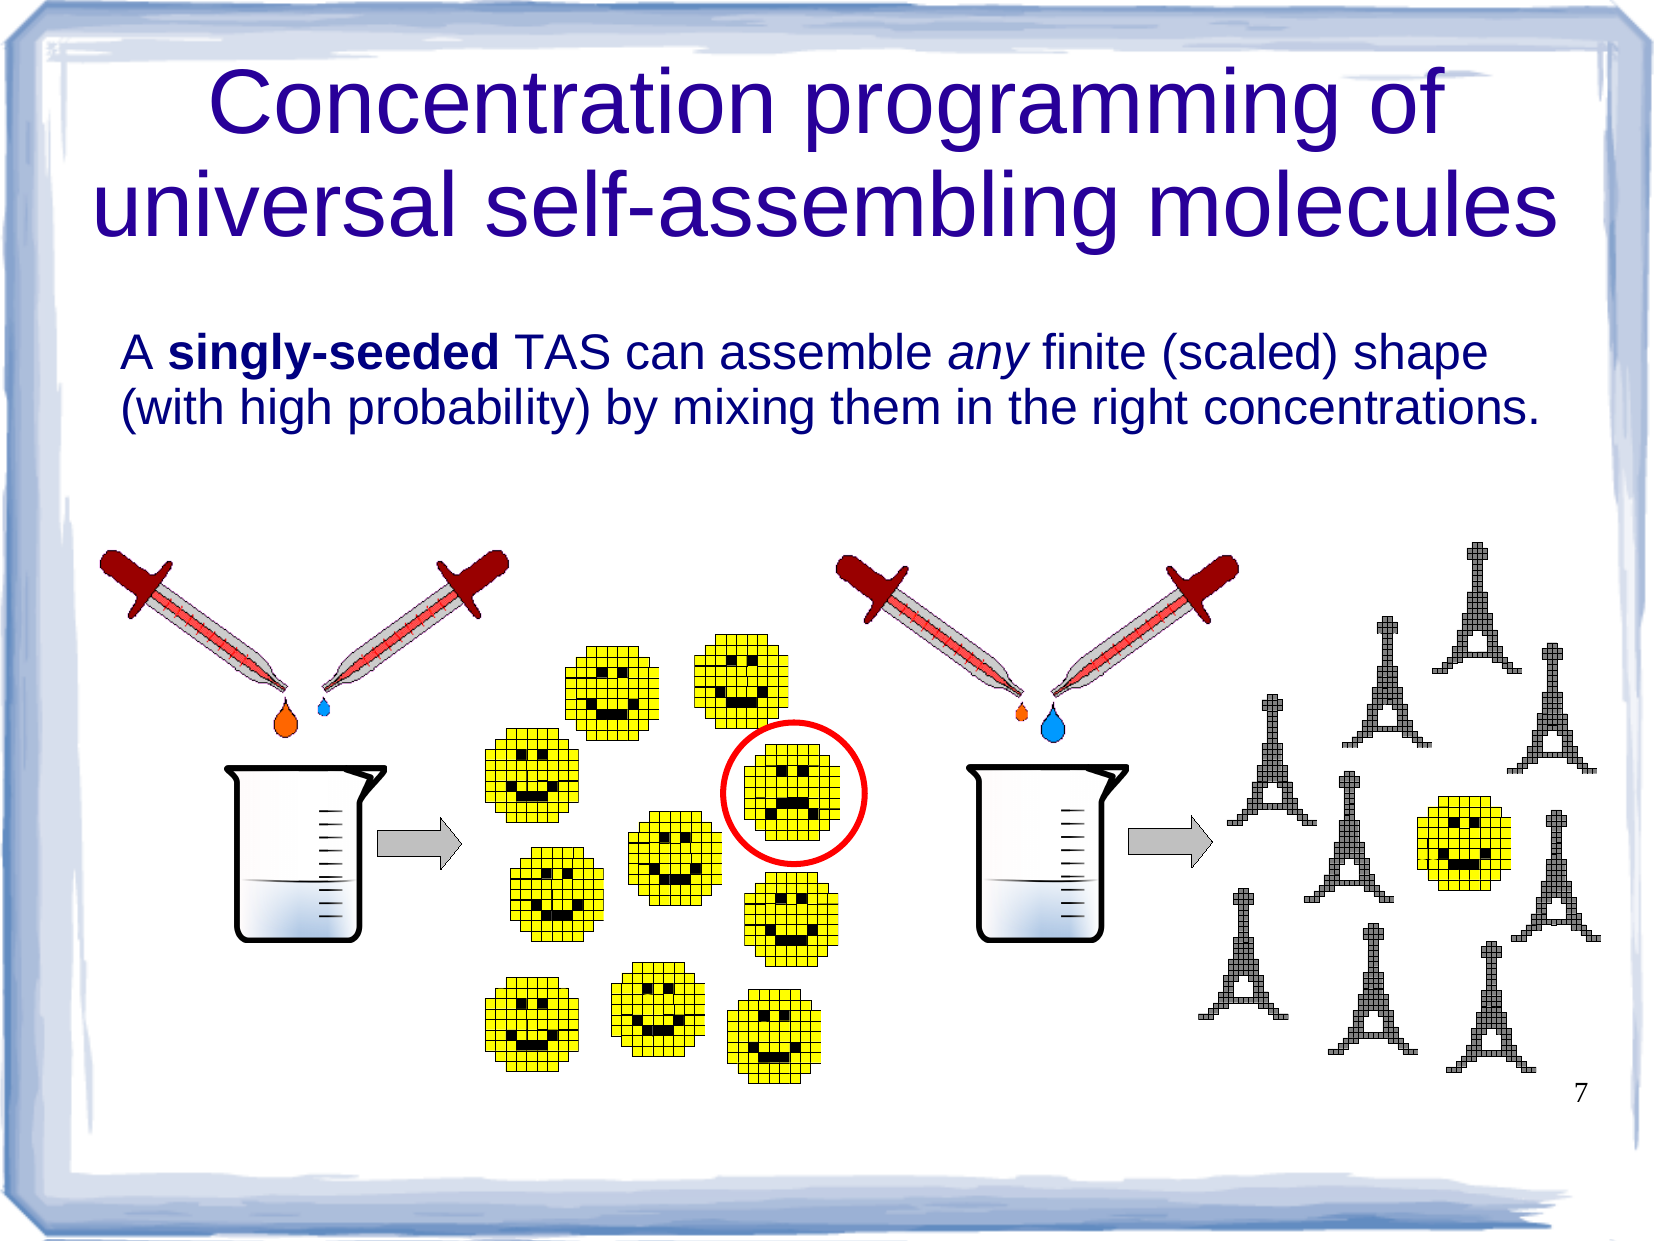

# Concentration programming of universal self-assembling molecules
A singly-seeded TAS can assemble any finite (scaled) shape (with high probability) by mixing them in the right concentrations.
7